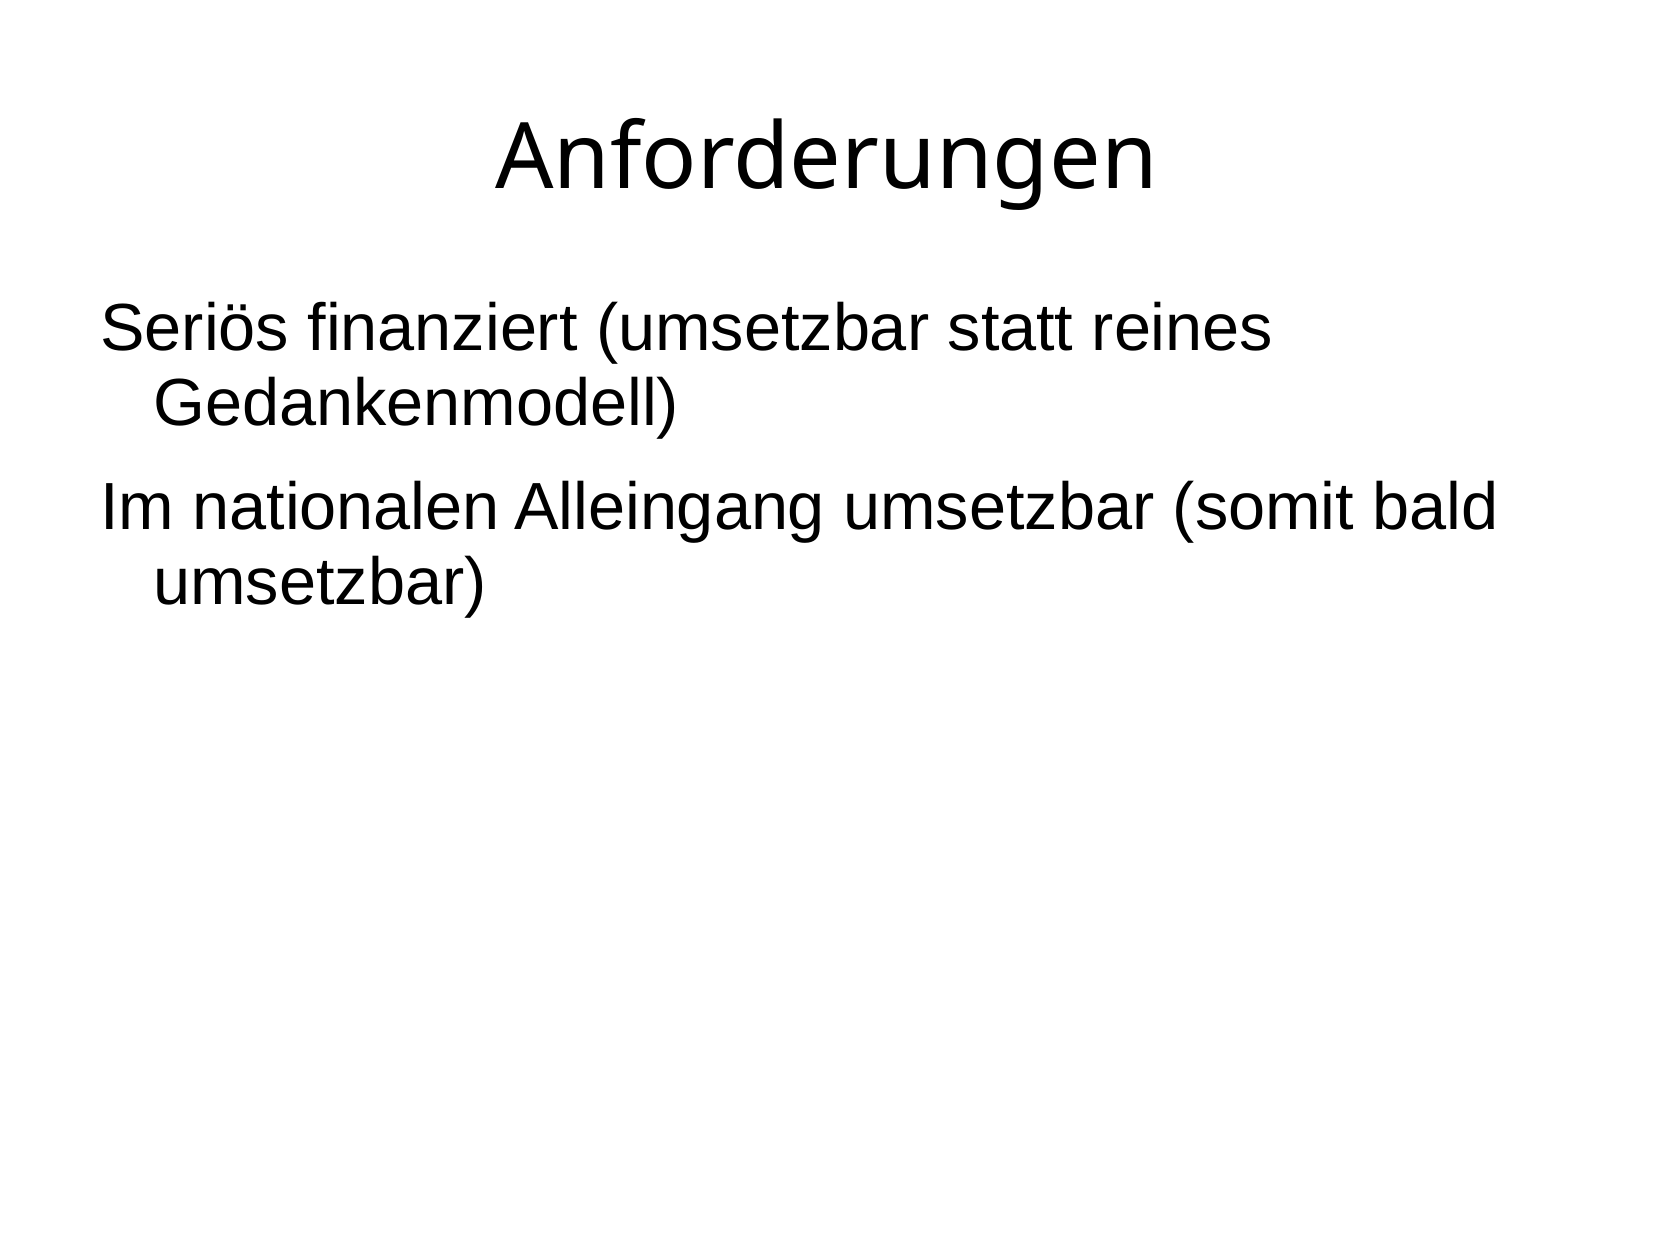

# Anforderungen
Seriös finanziert (umsetzbar statt reines Gedankenmodell)
Im nationalen Alleingang umsetzbar (somit bald umsetzbar)